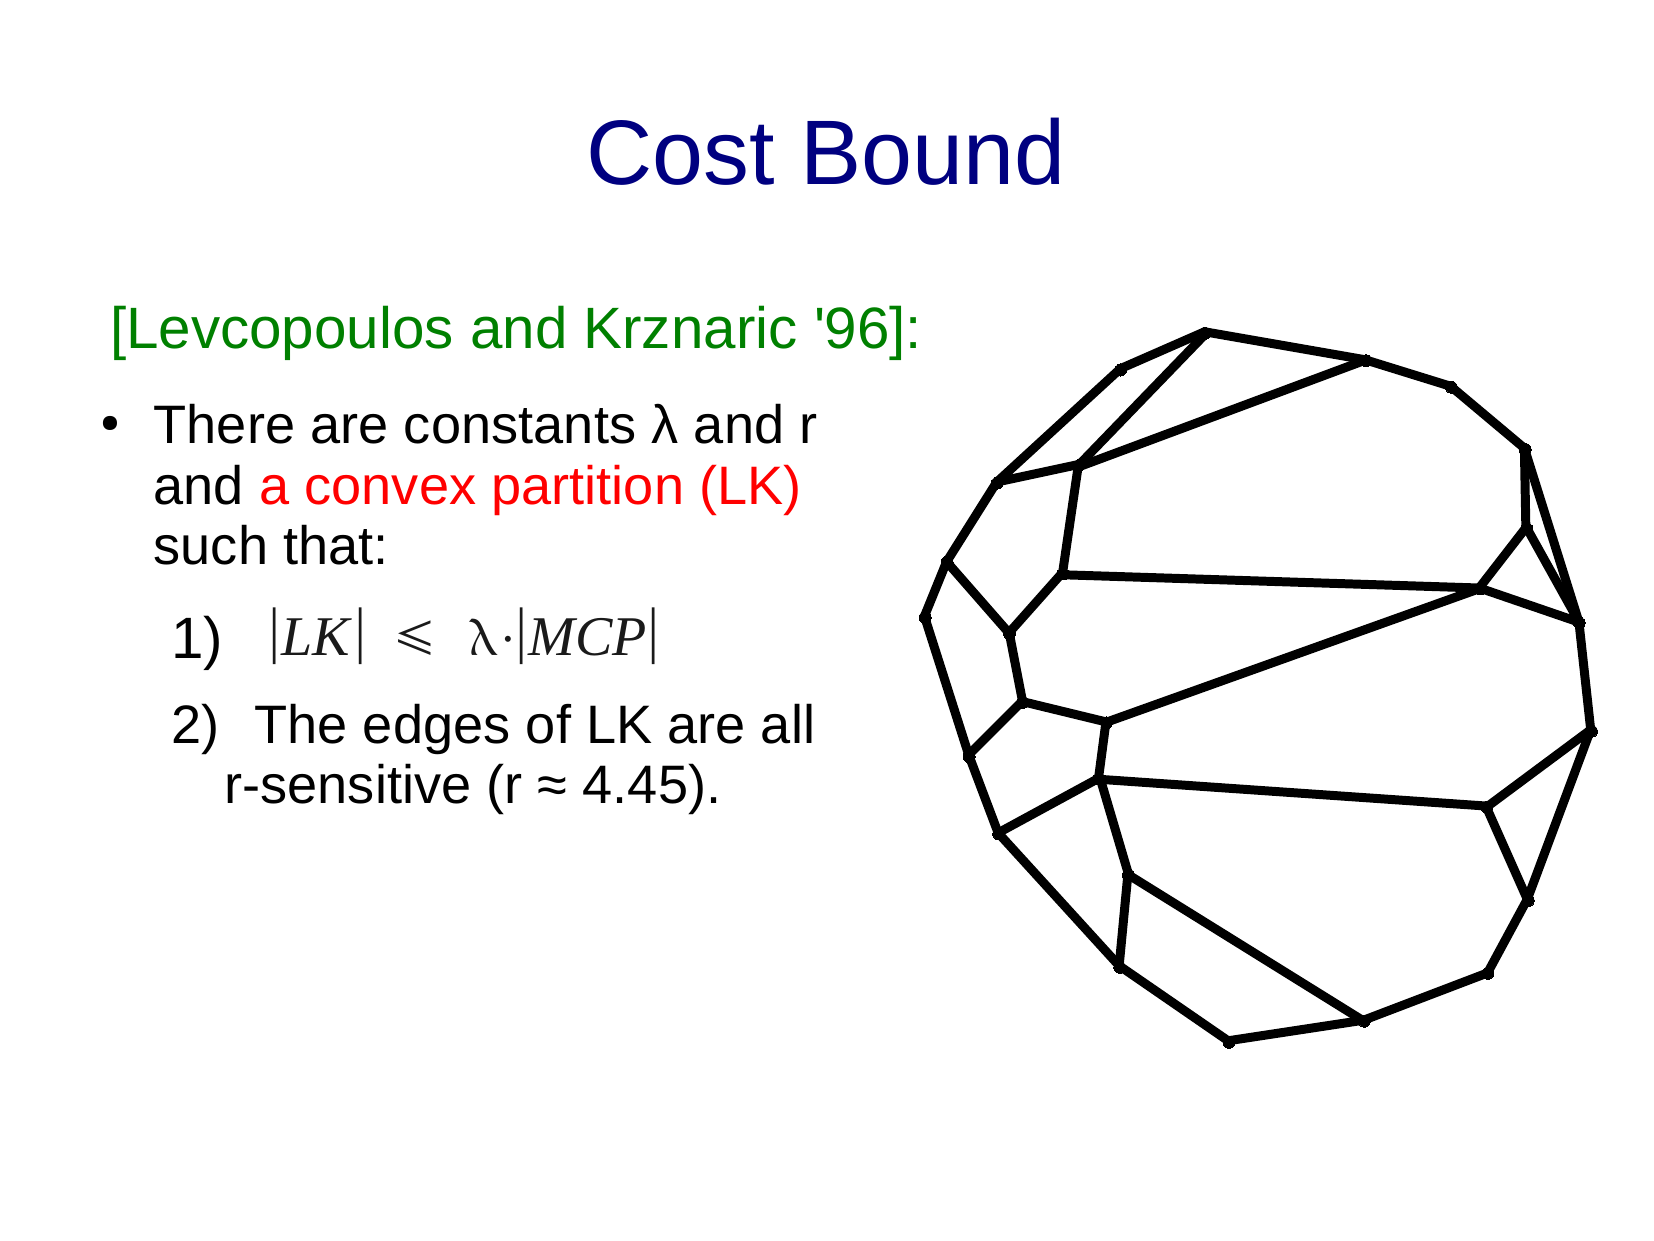

# Cost Bound
[Levcopoulos and Krznaric '96]:
There are constants λ and r and a convex partition (LK) such that:
 The edges of LK are all r-sensitive (r ≈ 4.45).